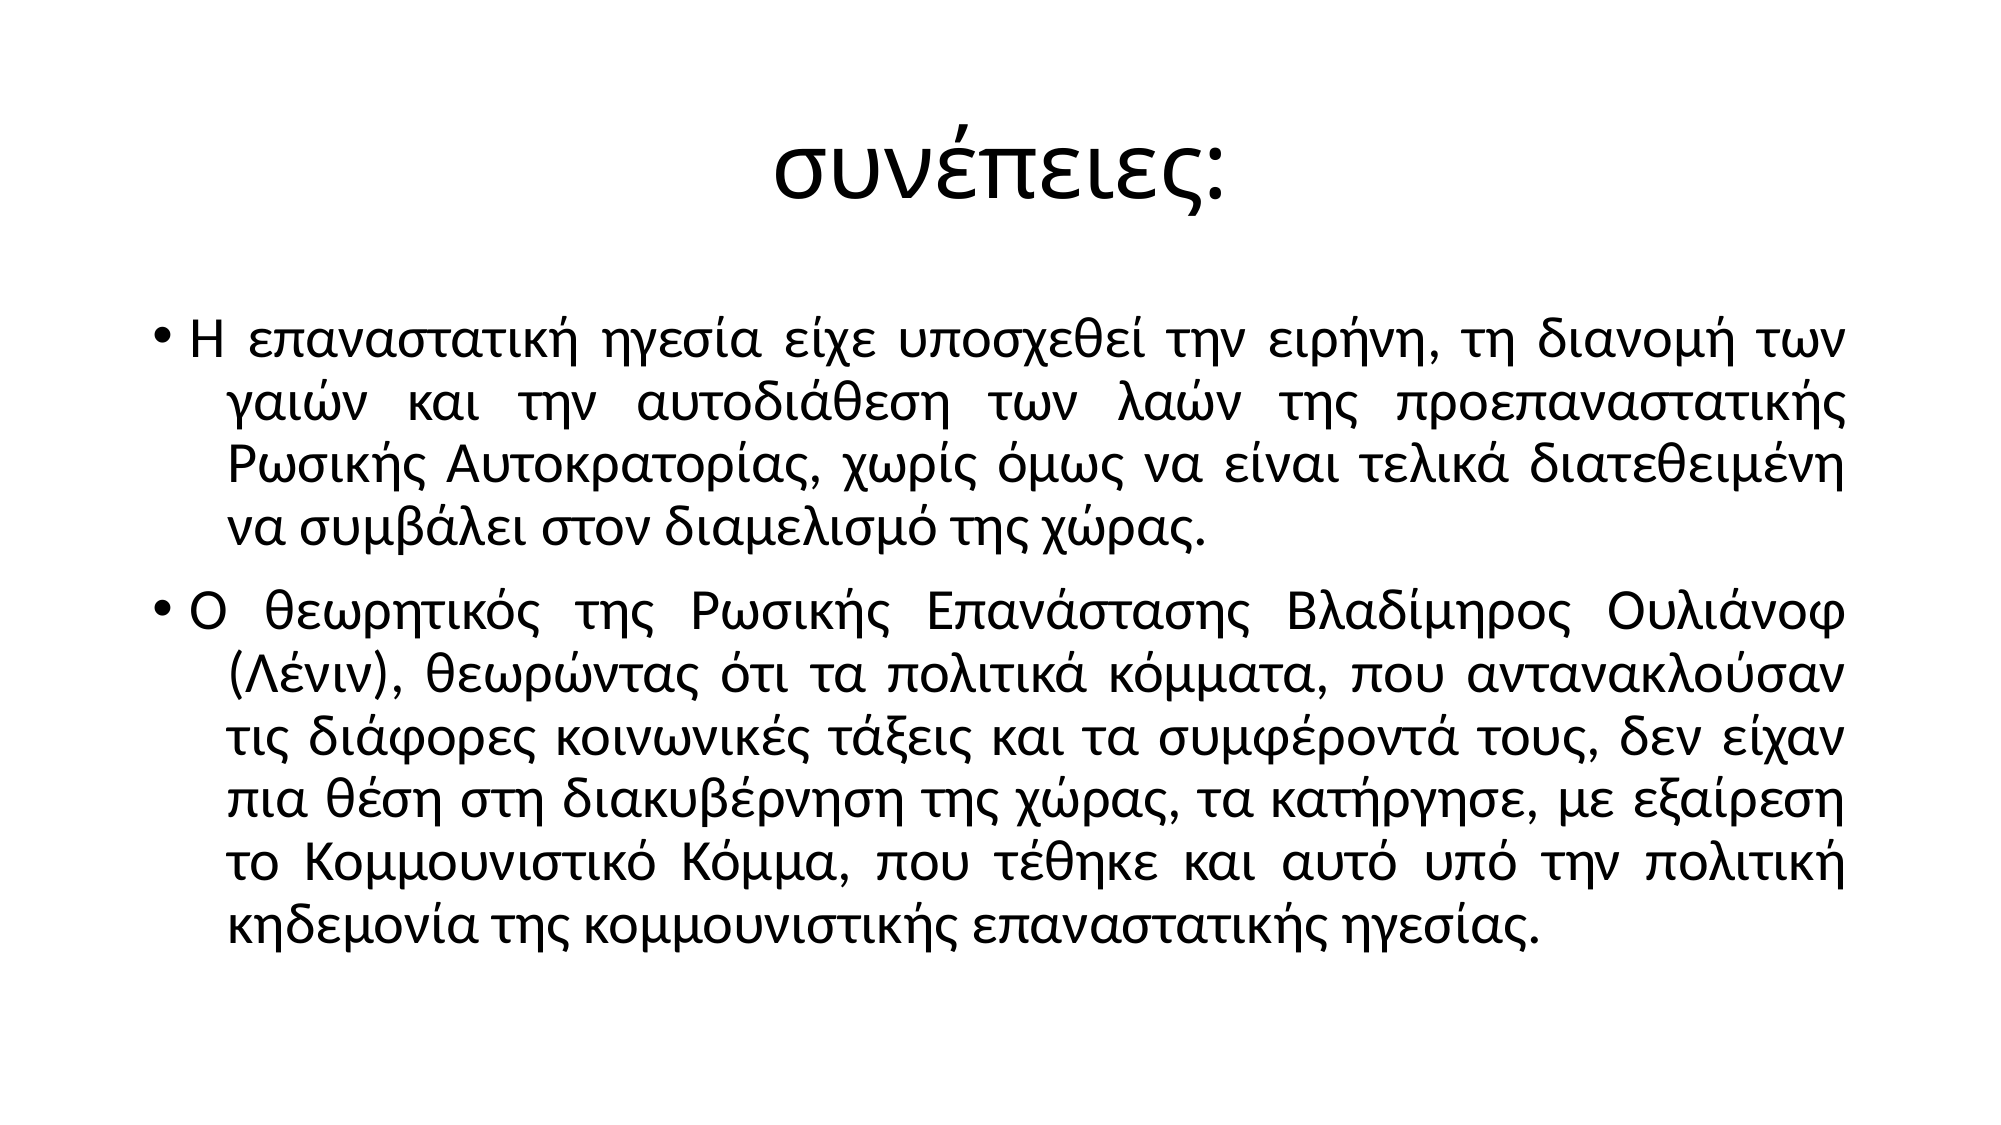

# συνέπειες:
Η επαναστατική ηγεσία είχε υποσχεθεί την ειρήνη, τη διανομή των γαιών και την αυτοδιάθεση των λαών της προεπαναστατικής Ρωσικής Αυτοκρατορίας, χωρίς όμως να είναι τελικά διατεθειμένη να συμβάλει στον διαμελισμό της χώρας.
Ο θεωρητικός της Ρωσικής Επανάστασης Βλαδίμηρος Ουλιάνοφ (Λένιν), θεωρώντας ότι τα πολιτικά κόμματα, που αντανακλούσαν τις διάφορες κοινωνικές τάξεις και τα συμφέροντά τους, δεν είχαν πια θέση στη διακυβέρνηση της χώρας, τα κατήργησε, με εξαίρεση το Κομμουνιστικό Κόμμα, που τέθηκε και αυτό υπό την πολιτική κηδεμονία της κομμουνιστικής επαναστατικής ηγεσίας.